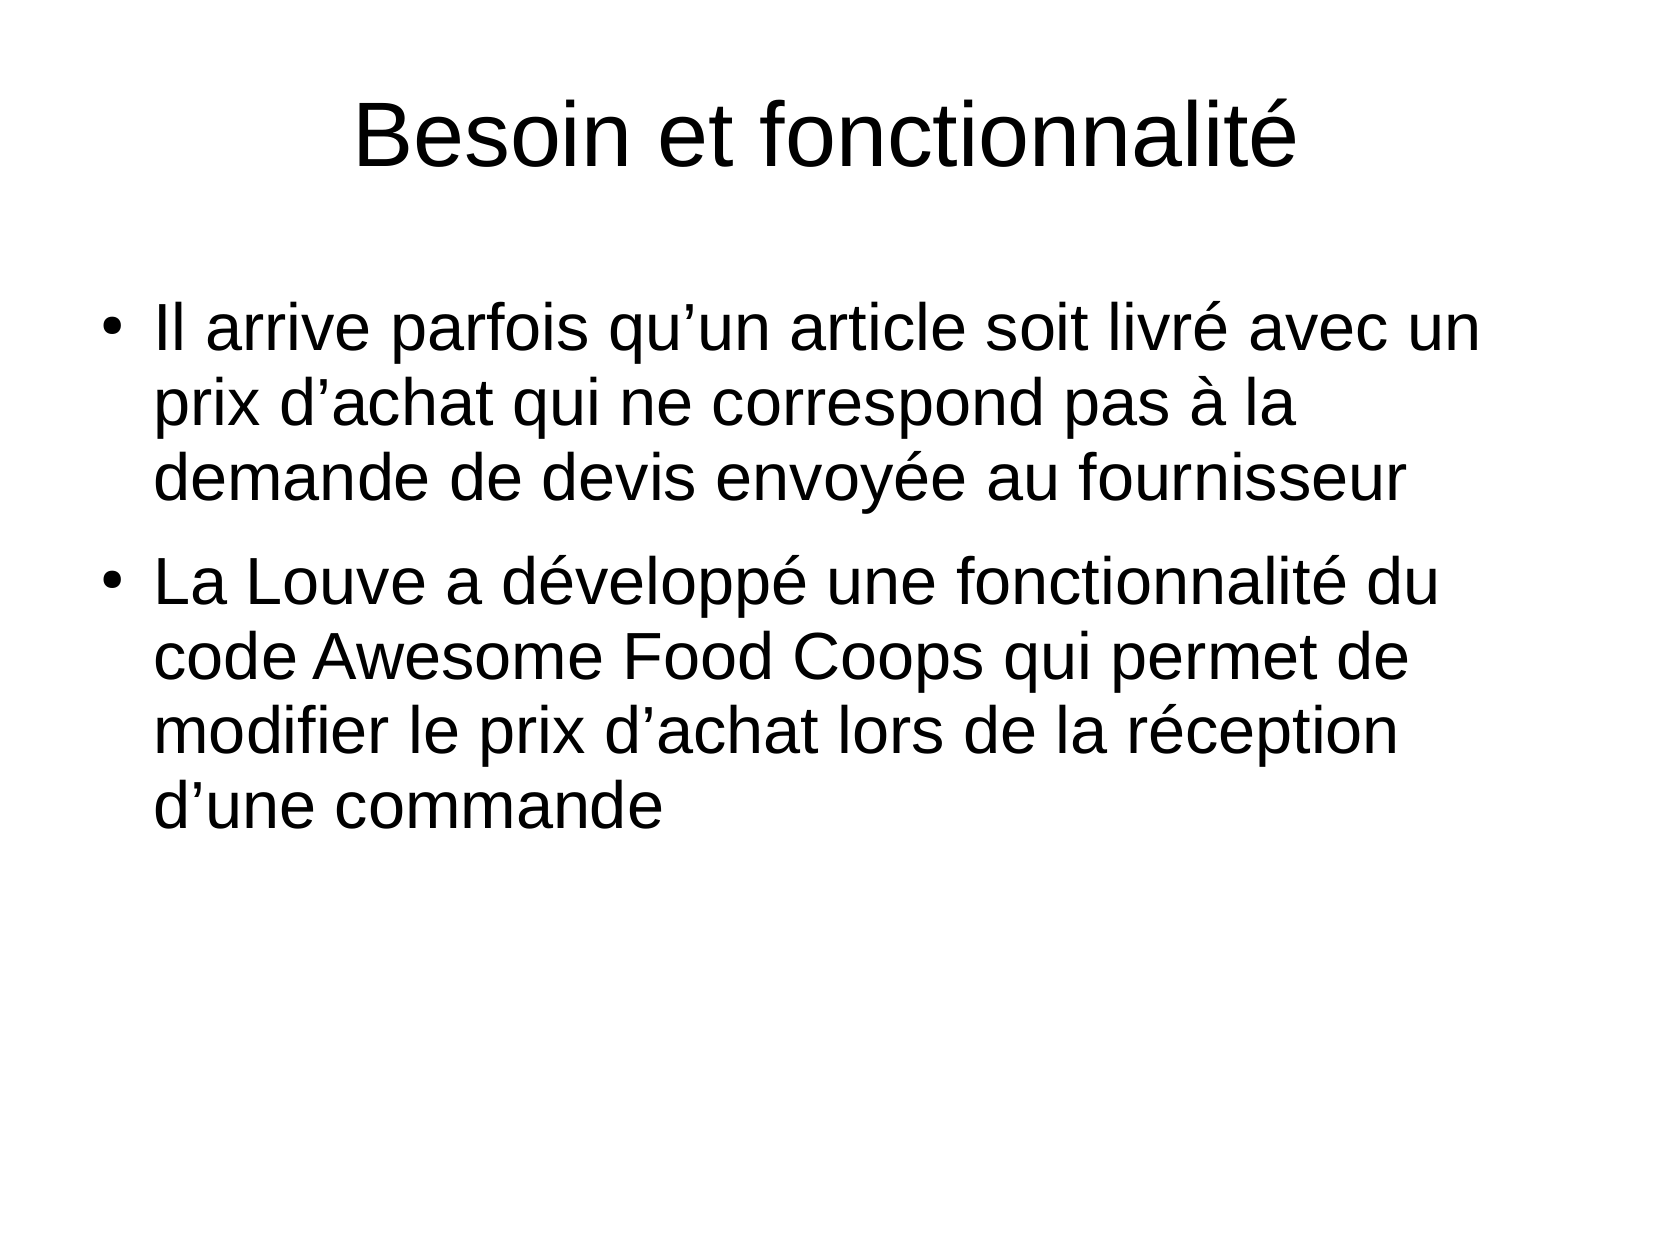

# Besoin et fonctionnalité
Il arrive parfois qu’un article soit livré avec un prix d’achat qui ne correspond pas à la demande de devis envoyée au fournisseur
La Louve a développé une fonctionnalité du code Awesome Food Coops qui permet de modifier le prix d’achat lors de la réception d’une commande